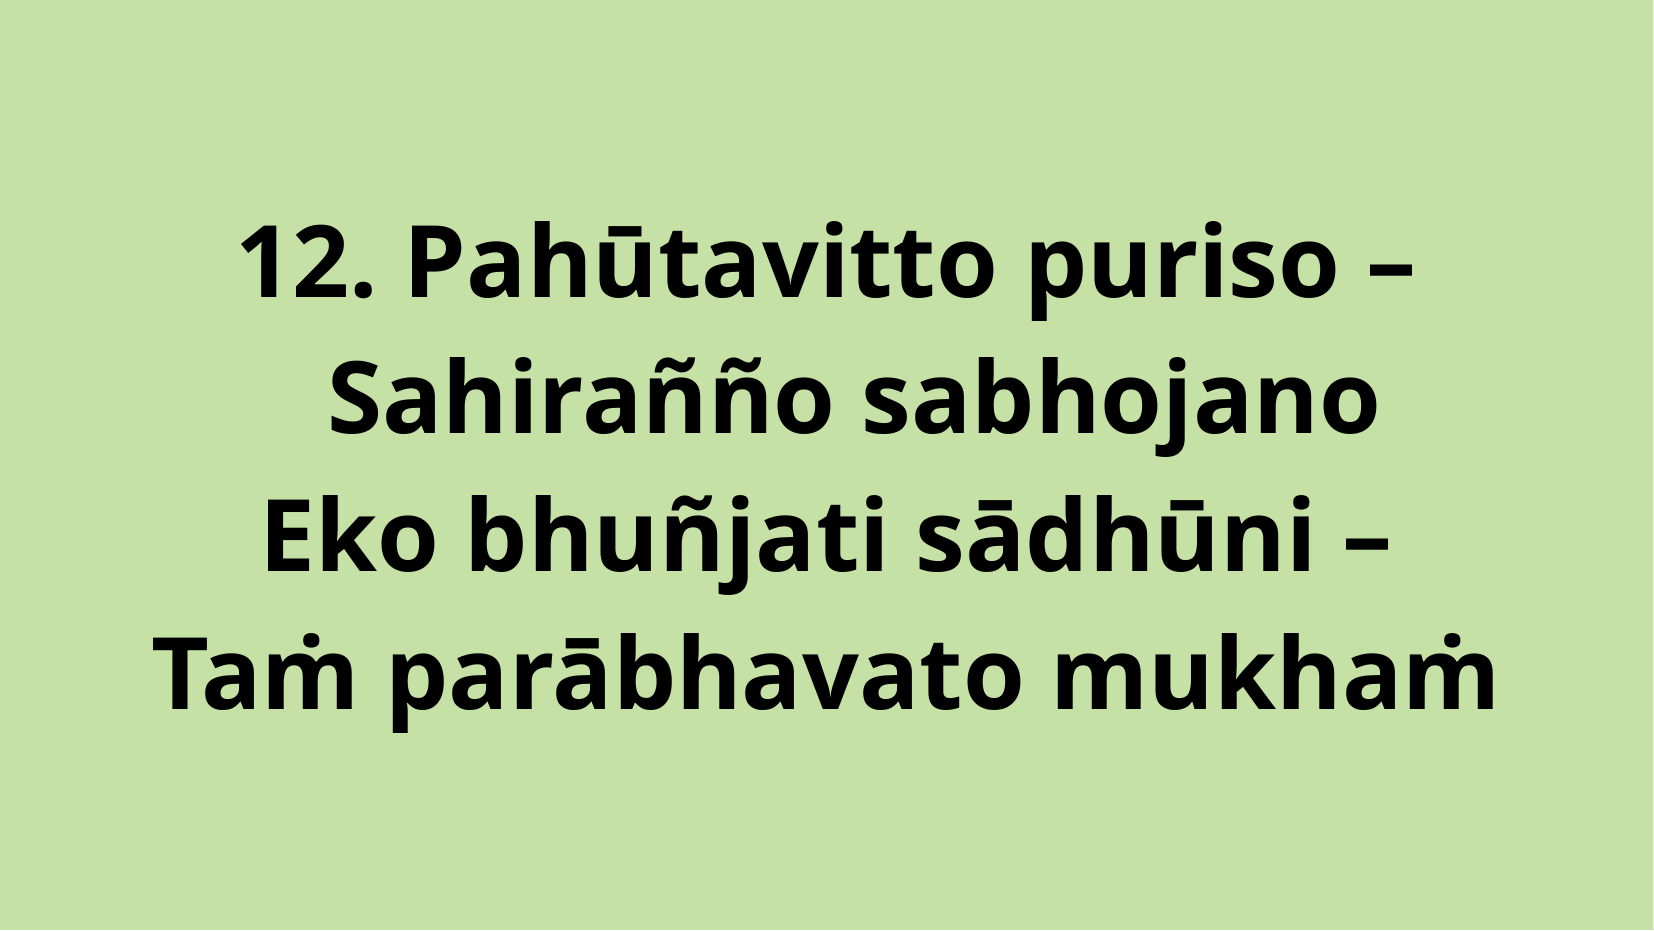

# 12. Pahūtavitto puriso – Sahirañño sabhojano
Eko bhuñjati sādhūni –
Taṁ parābhavato mukhaṁ